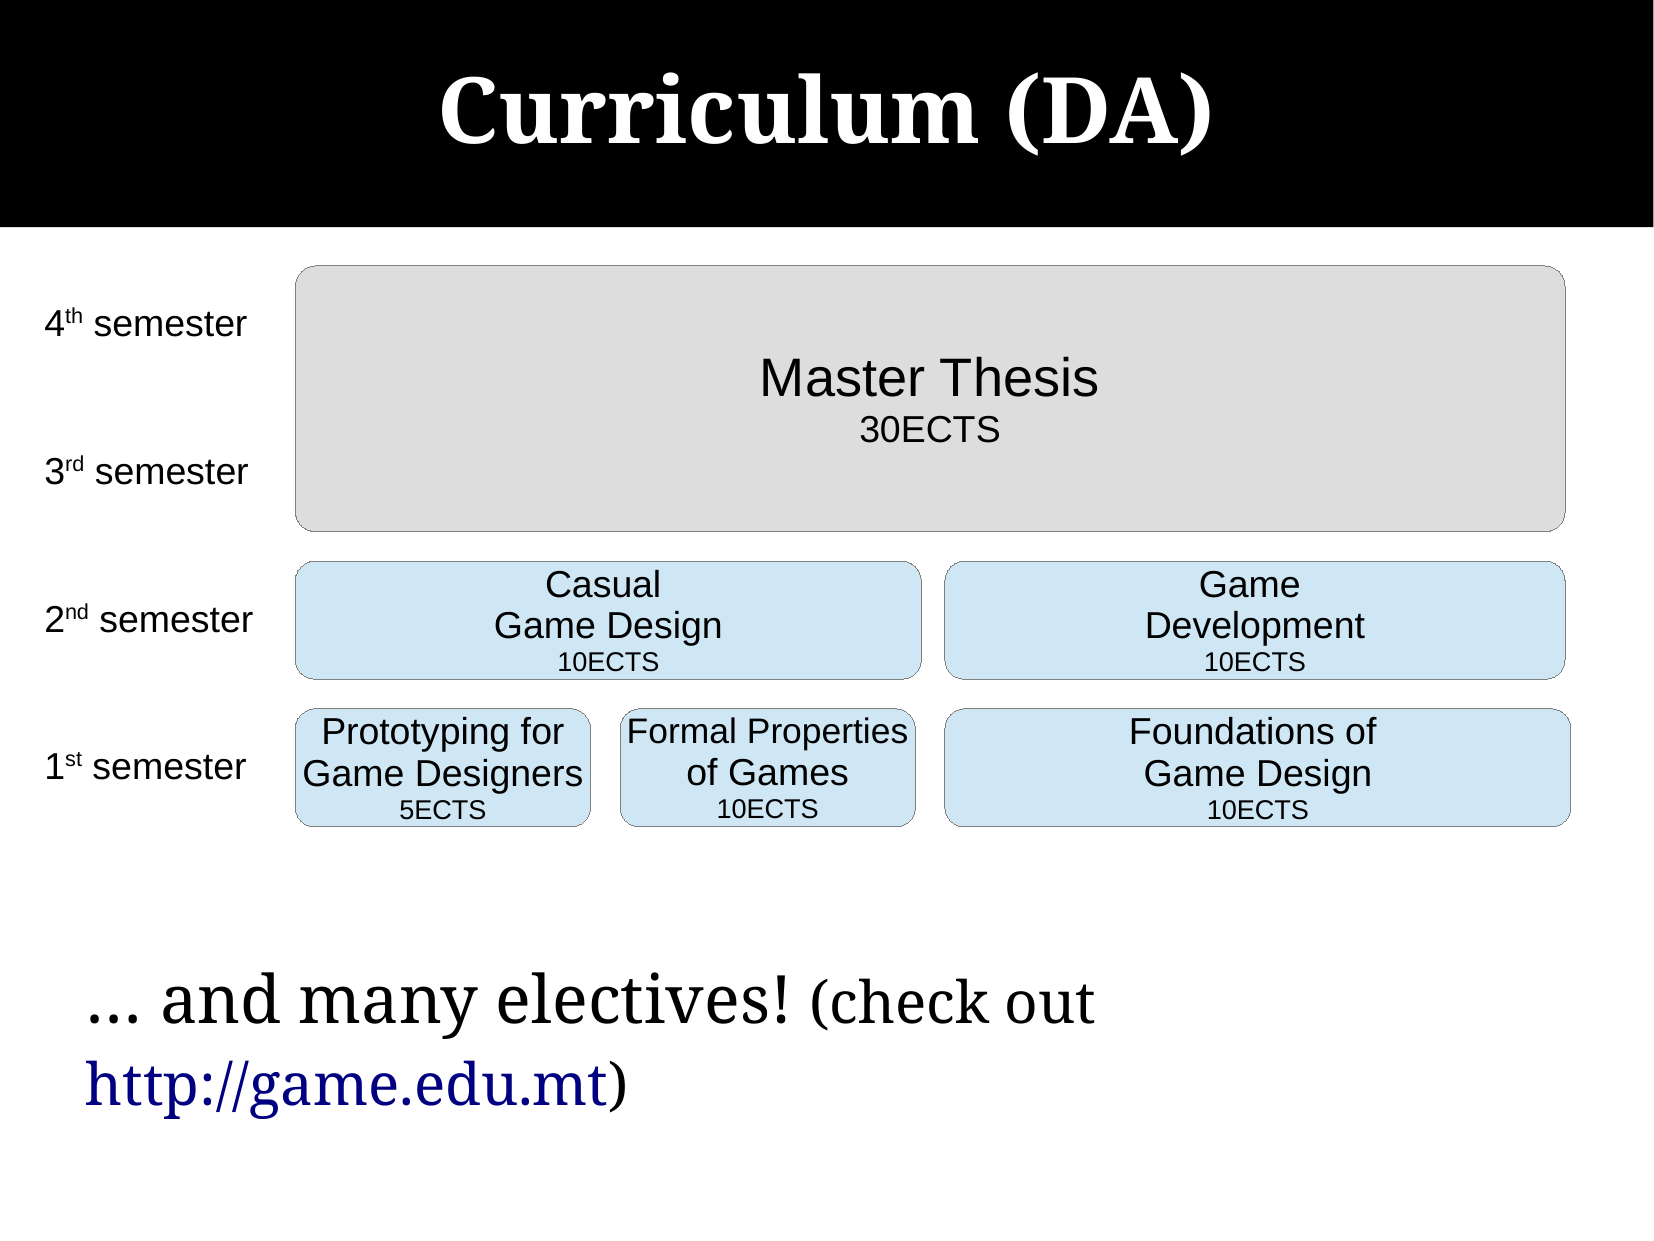

# Curriculum (DA)
Master Thesis
30ECTS
4th semester
3rd semester
Casual
Game Design
10ECTS
Game
Development
10ECTS
2nd semester
Prototyping for
Game Designers
5ECTS
Formal Properties
of Games
10ECTS
Foundations of
Game Design
10ECTS
1st semester
… and many electives! (check out http://game.edu.mt)